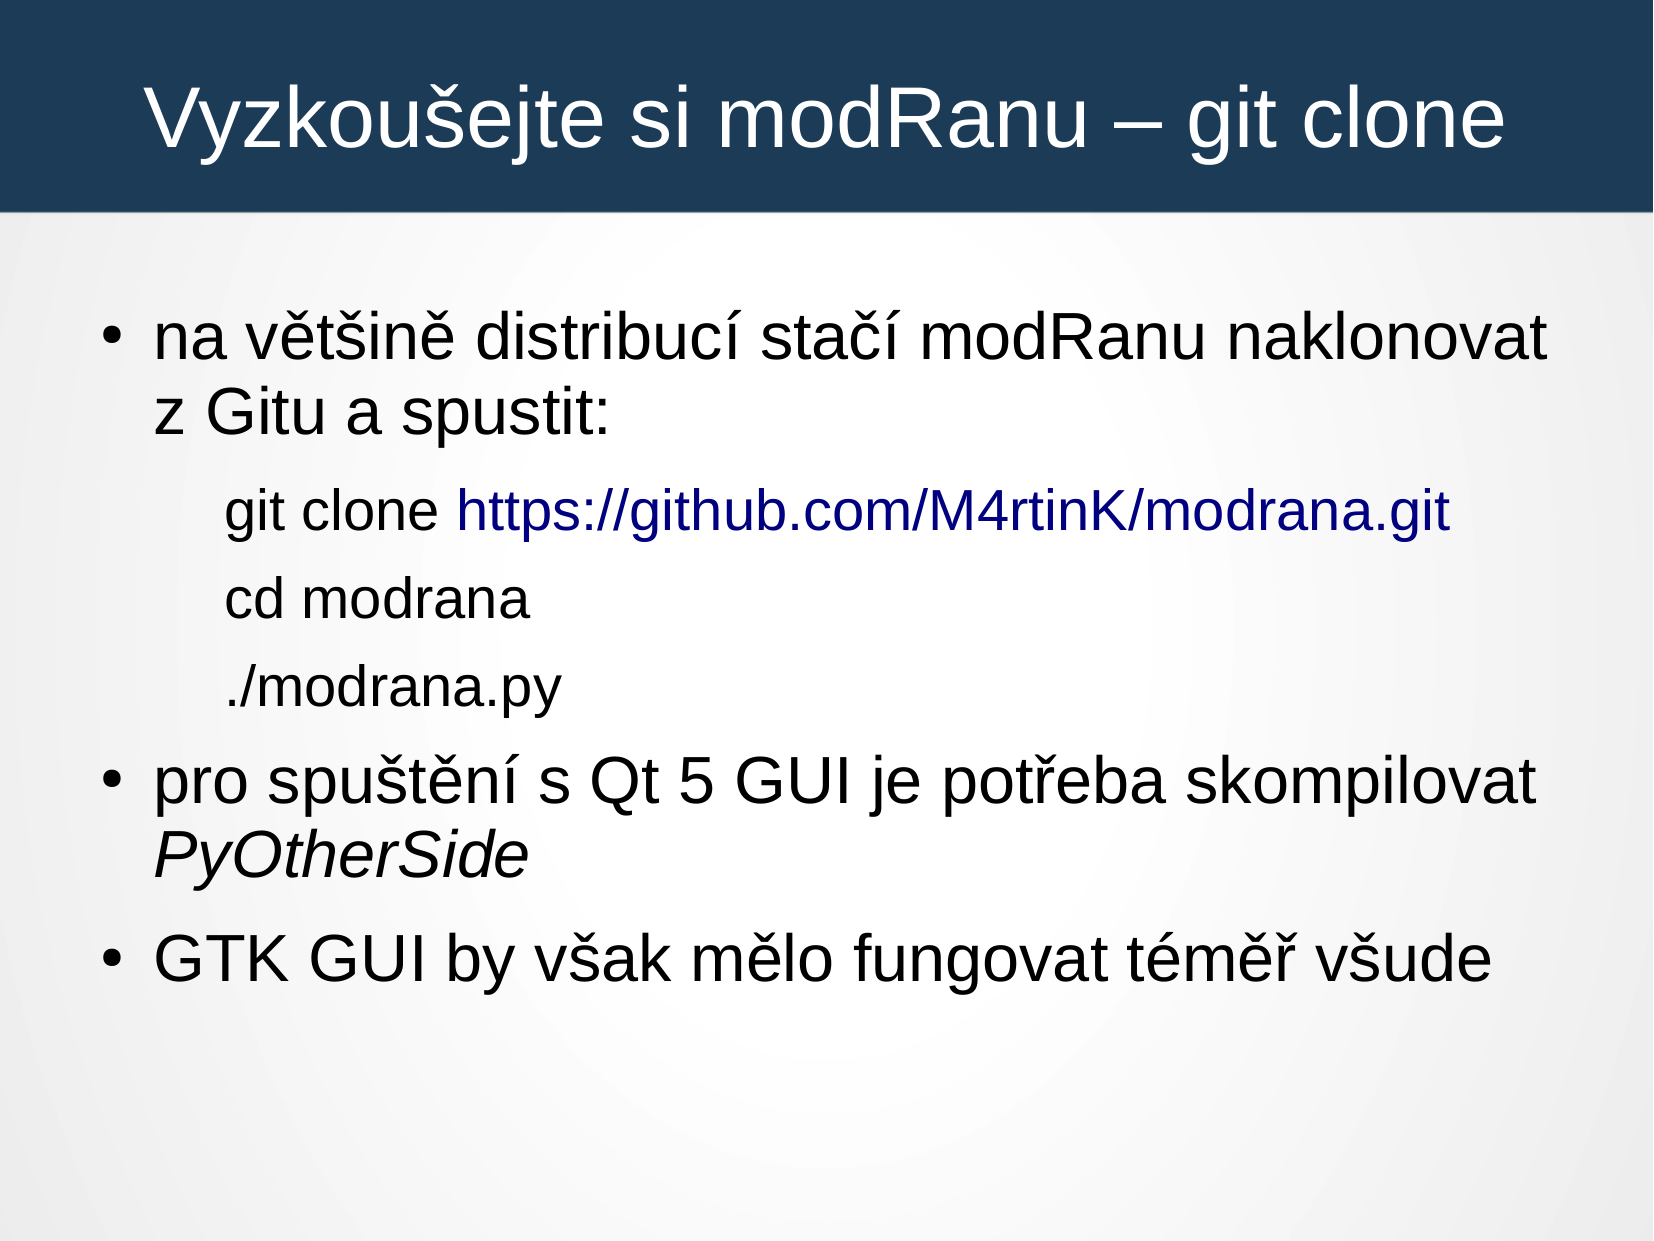

# Vyzkoušejte si modRanu – git clone
na většině distribucí stačí modRanu naklonovat z Gitu a spustit:
git clone https://github.com/M4rtinK/modrana.git
cd modrana
./modrana.py
pro spuštění s Qt 5 GUI je potřeba skompilovat PyOtherSide
GTK GUI by však mělo fungovat téměř všude
20